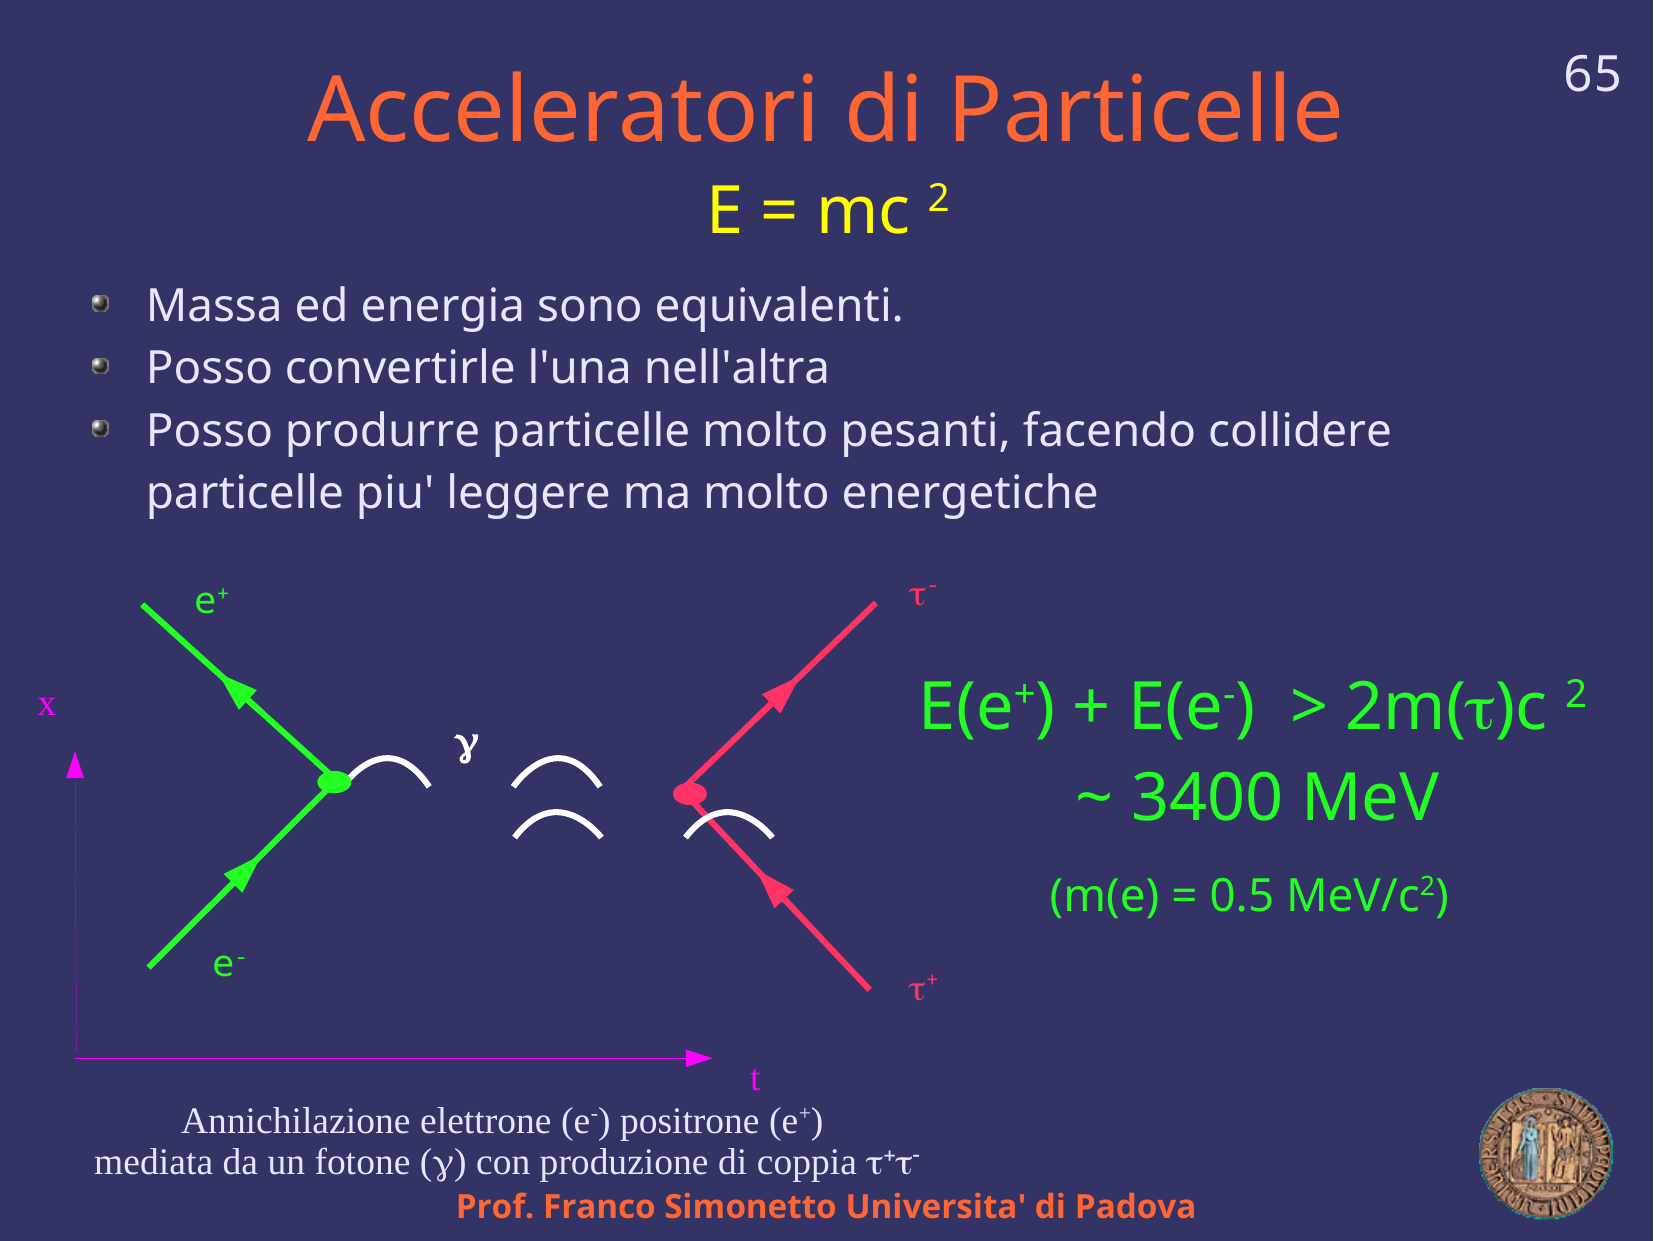

65
# Acceleratori di Particelle
E = mc 2
Massa ed energia sono equivalenti.
Posso convertirle l'una nell'altra
Posso produrre particelle molto pesanti, facendo collidere particelle piu' leggere ma molto energetiche
t-
e+
E(e+) + E(e-) > 2m(t)c 2
~ 3400 MeV
(m(e) = 0.5 MeV/c2)
x
g
e-
t+
t
Annichilazione elettrone (e-) positrone (e+)
mediata da un fotone (g) con produzione di coppia t+t-